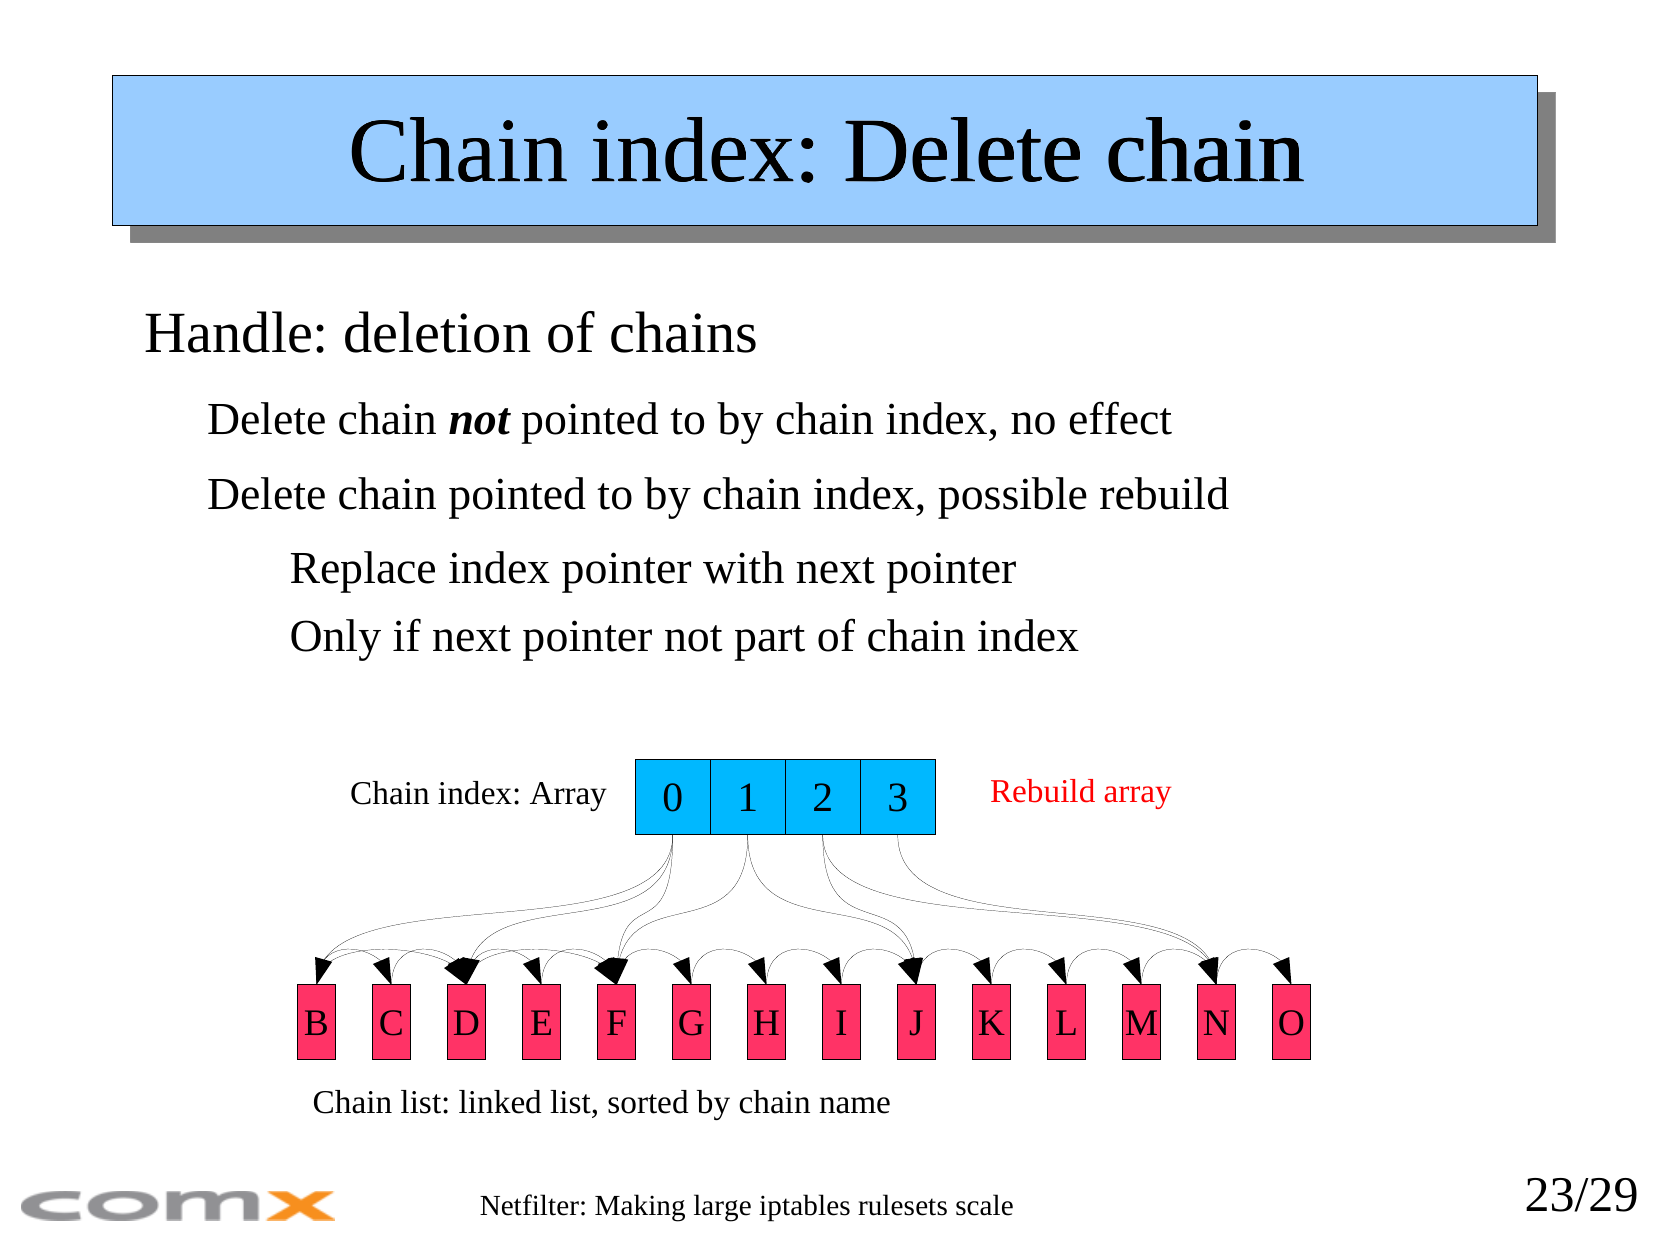

# Chain index: Delete chain
 Handle: deletion of chains
Delete chain not pointed to by chain index, no effect
Delete chain pointed to by chain index, possible rebuild
Replace index pointer with next pointer
Only if next pointer not part of chain index
Rebuild array
Chain index: Array
0
1
2
3
B
C
D
E
F
G
H
I
J
K
L
M
N
O
Chain list: linked list, sorted by chain name